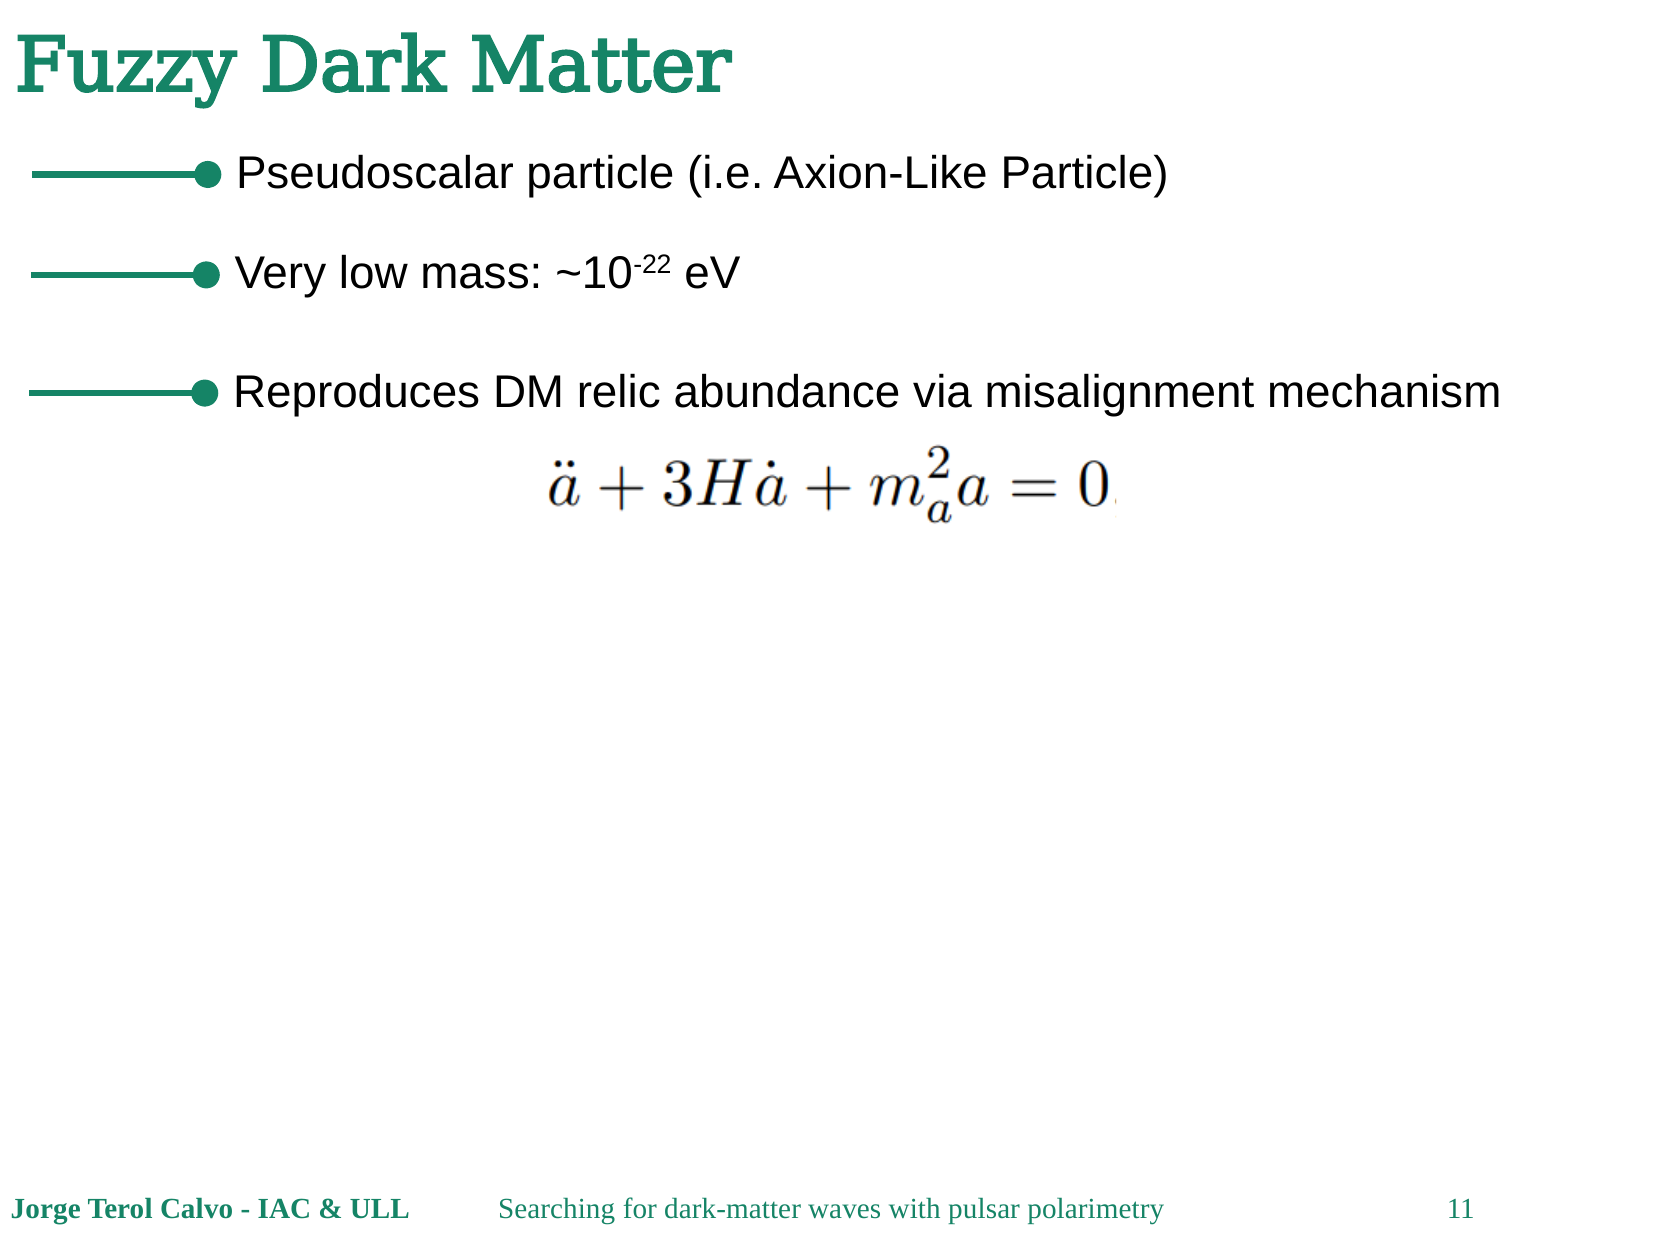

Fuzzy Dark Matter
Pseudoscalar particle (i.e. Axion-Like Particle)
Very low mass: ~10-22 eV
Reproduces DM relic abundance via misalignment mechanism
Jorge Terol Calvo - IAC & ULL
Searching for dark-matter waves with pulsar polarimetry
11